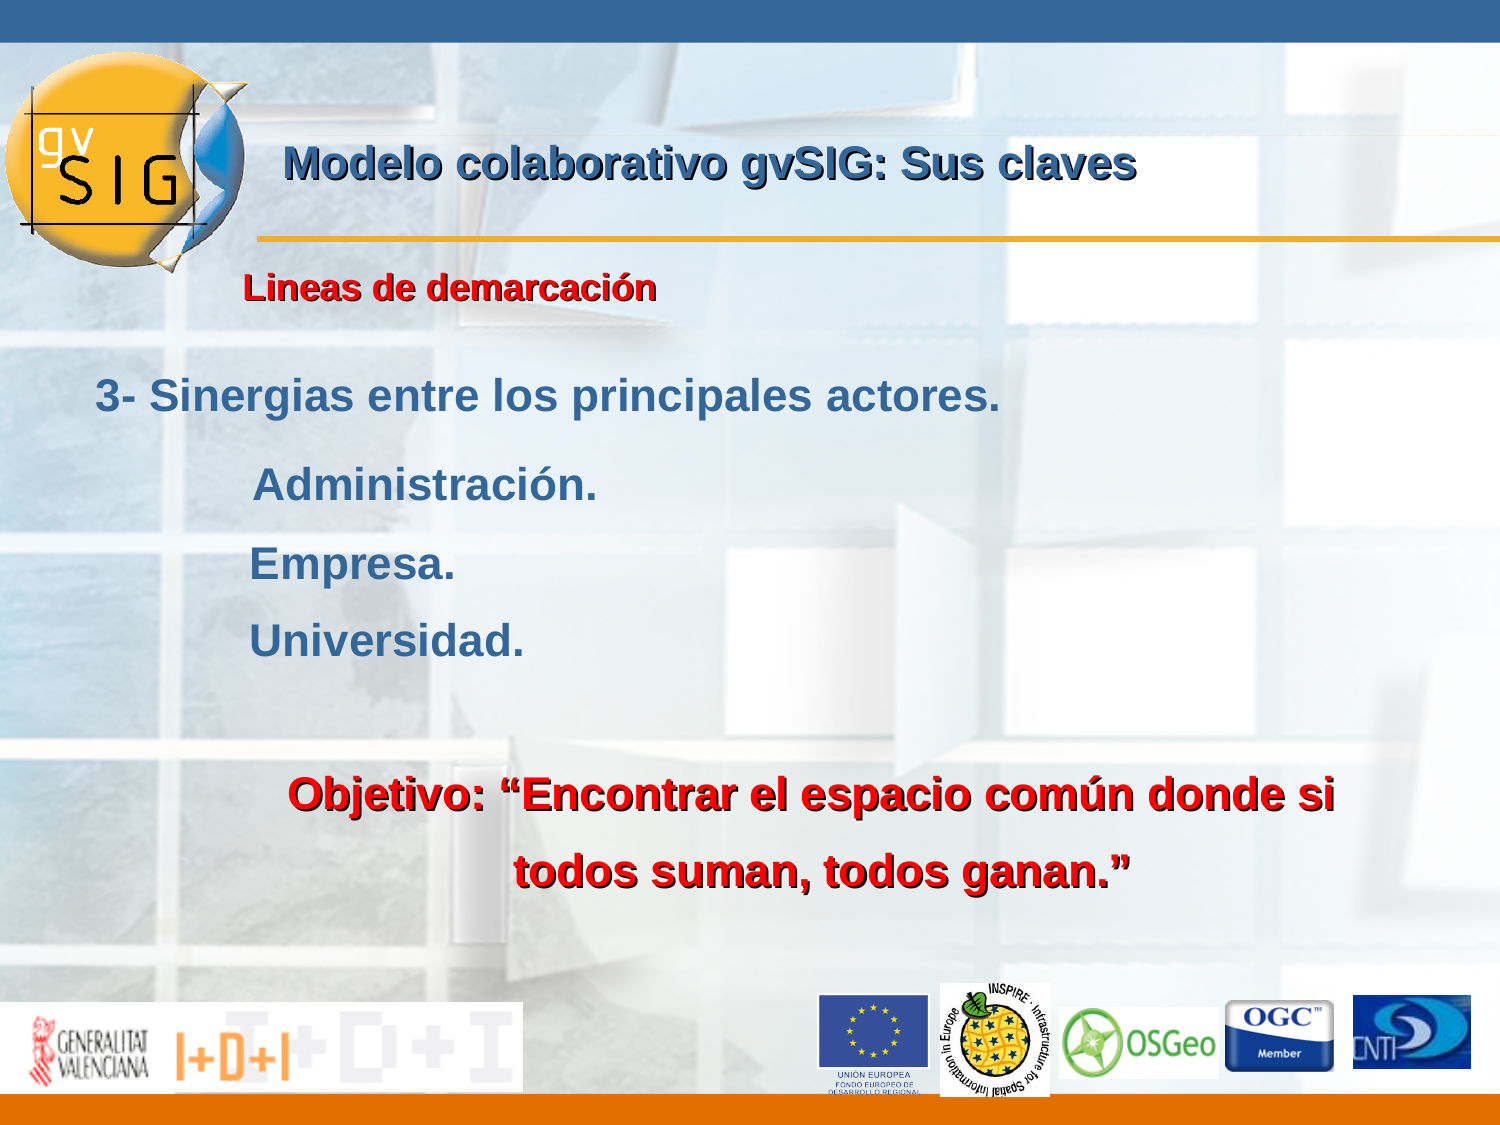

Modelo colaborativo gvSIG: Sus claves
Lineas de demarcación
3- Sinergias entre los principales actores.
 Administración.
 Empresa.
 Universidad.
 Objetivo: “Encontrar el espacio común donde si todos suman, todos ganan.”